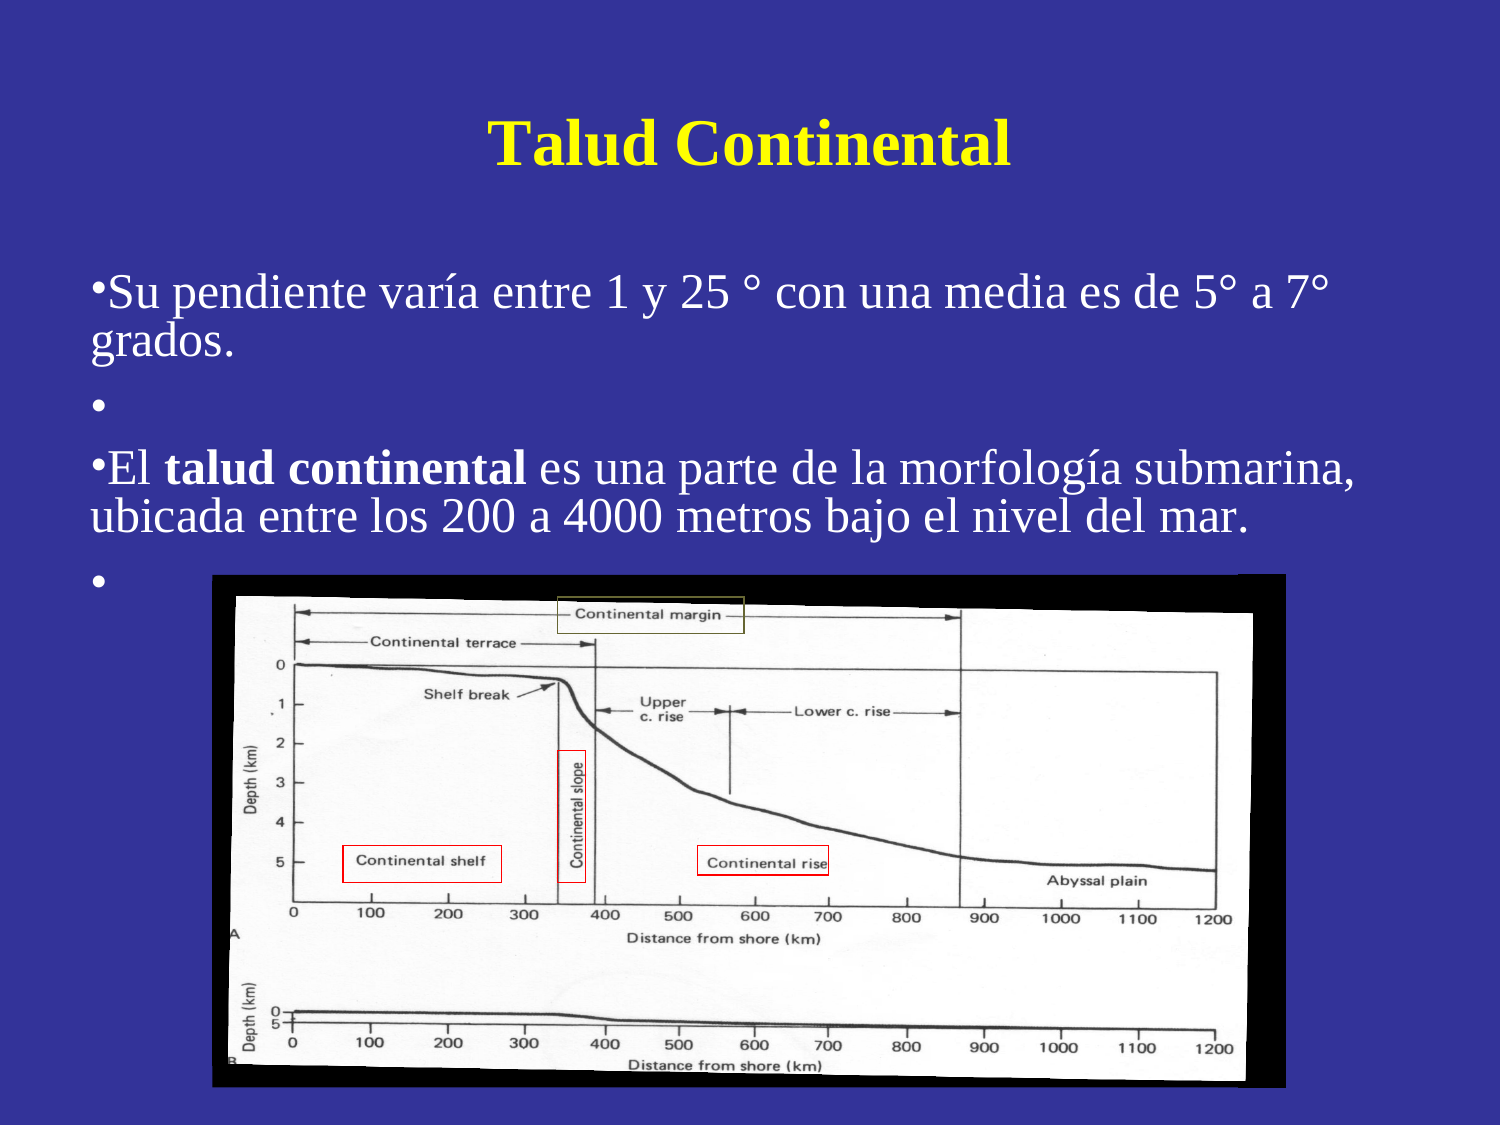

# Talud Continental
Su pendiente varía entre 1 y 25 ° con una media es de 5° a 7° grados.
El talud continental es una parte de la morfología submarina, ubicada entre los 200 a 4000 metros bajo el nivel del mar.